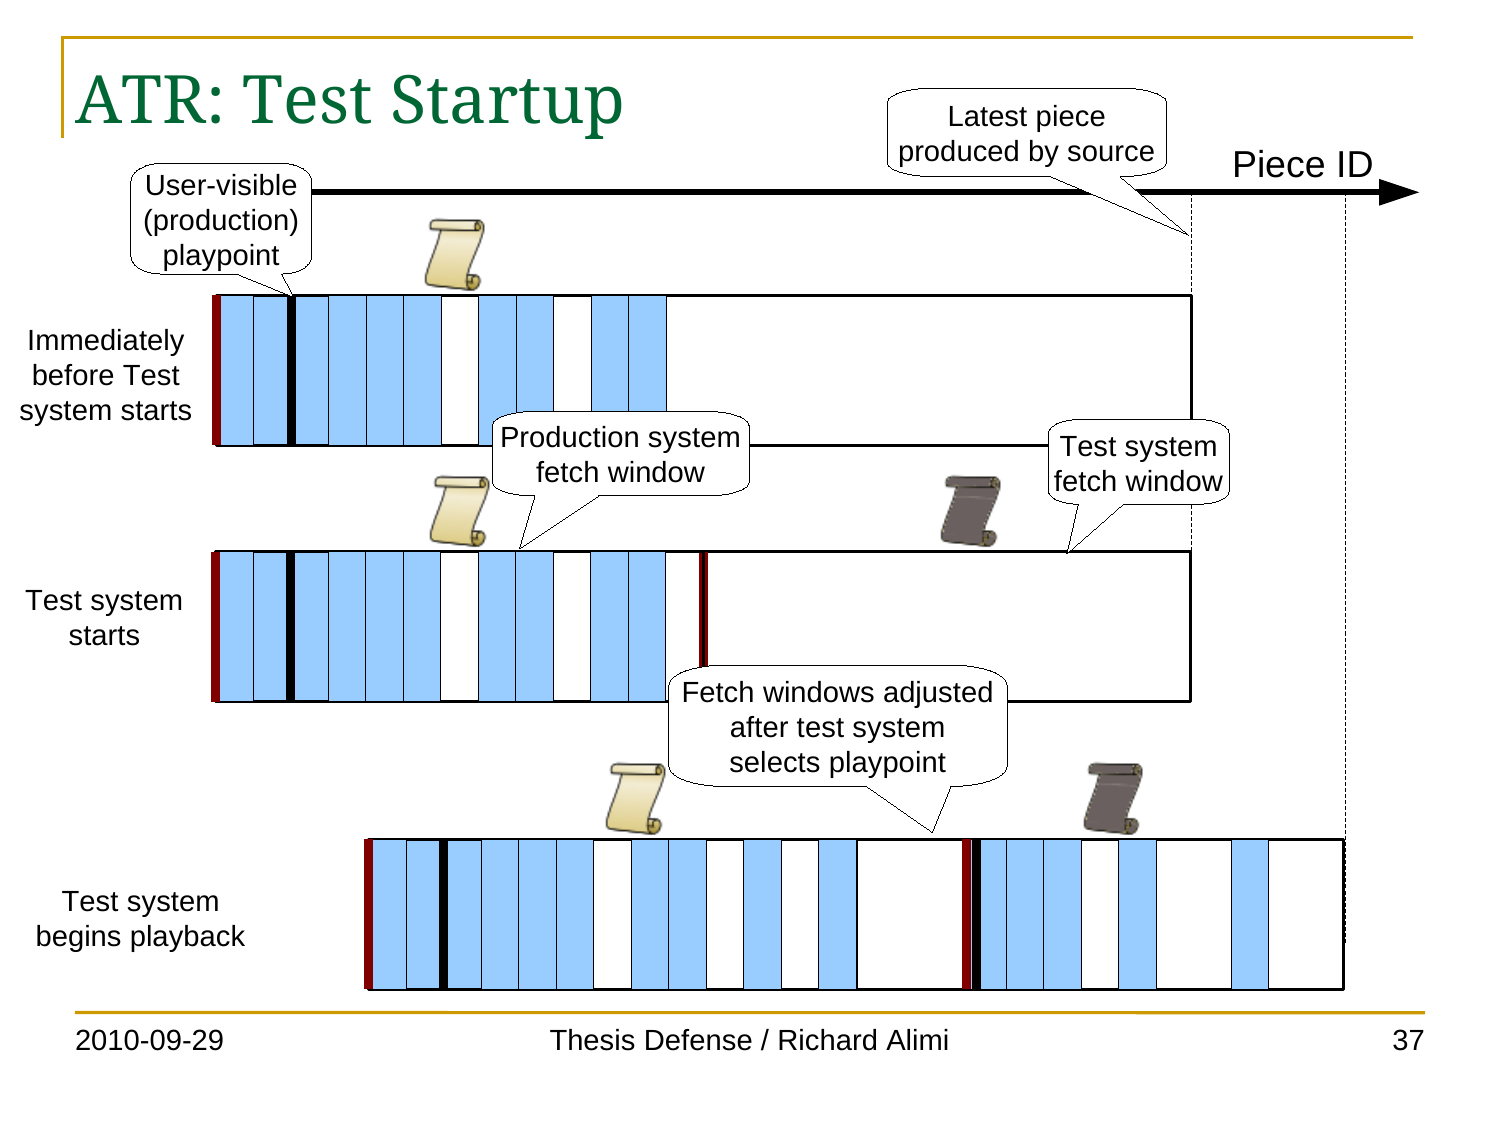

# ATR: Test Startup
Latest piece
produced by source
Piece ID
User-visible
(production)
playpoint
Immediately
before Test
system starts
Production system
fetch window
Test system
fetch window
Test system
starts
Fetch windows adjusted
after test system
selects playpoint
Test system
begins playback
2010-09-29
Thesis Defense / Richard Alimi
37